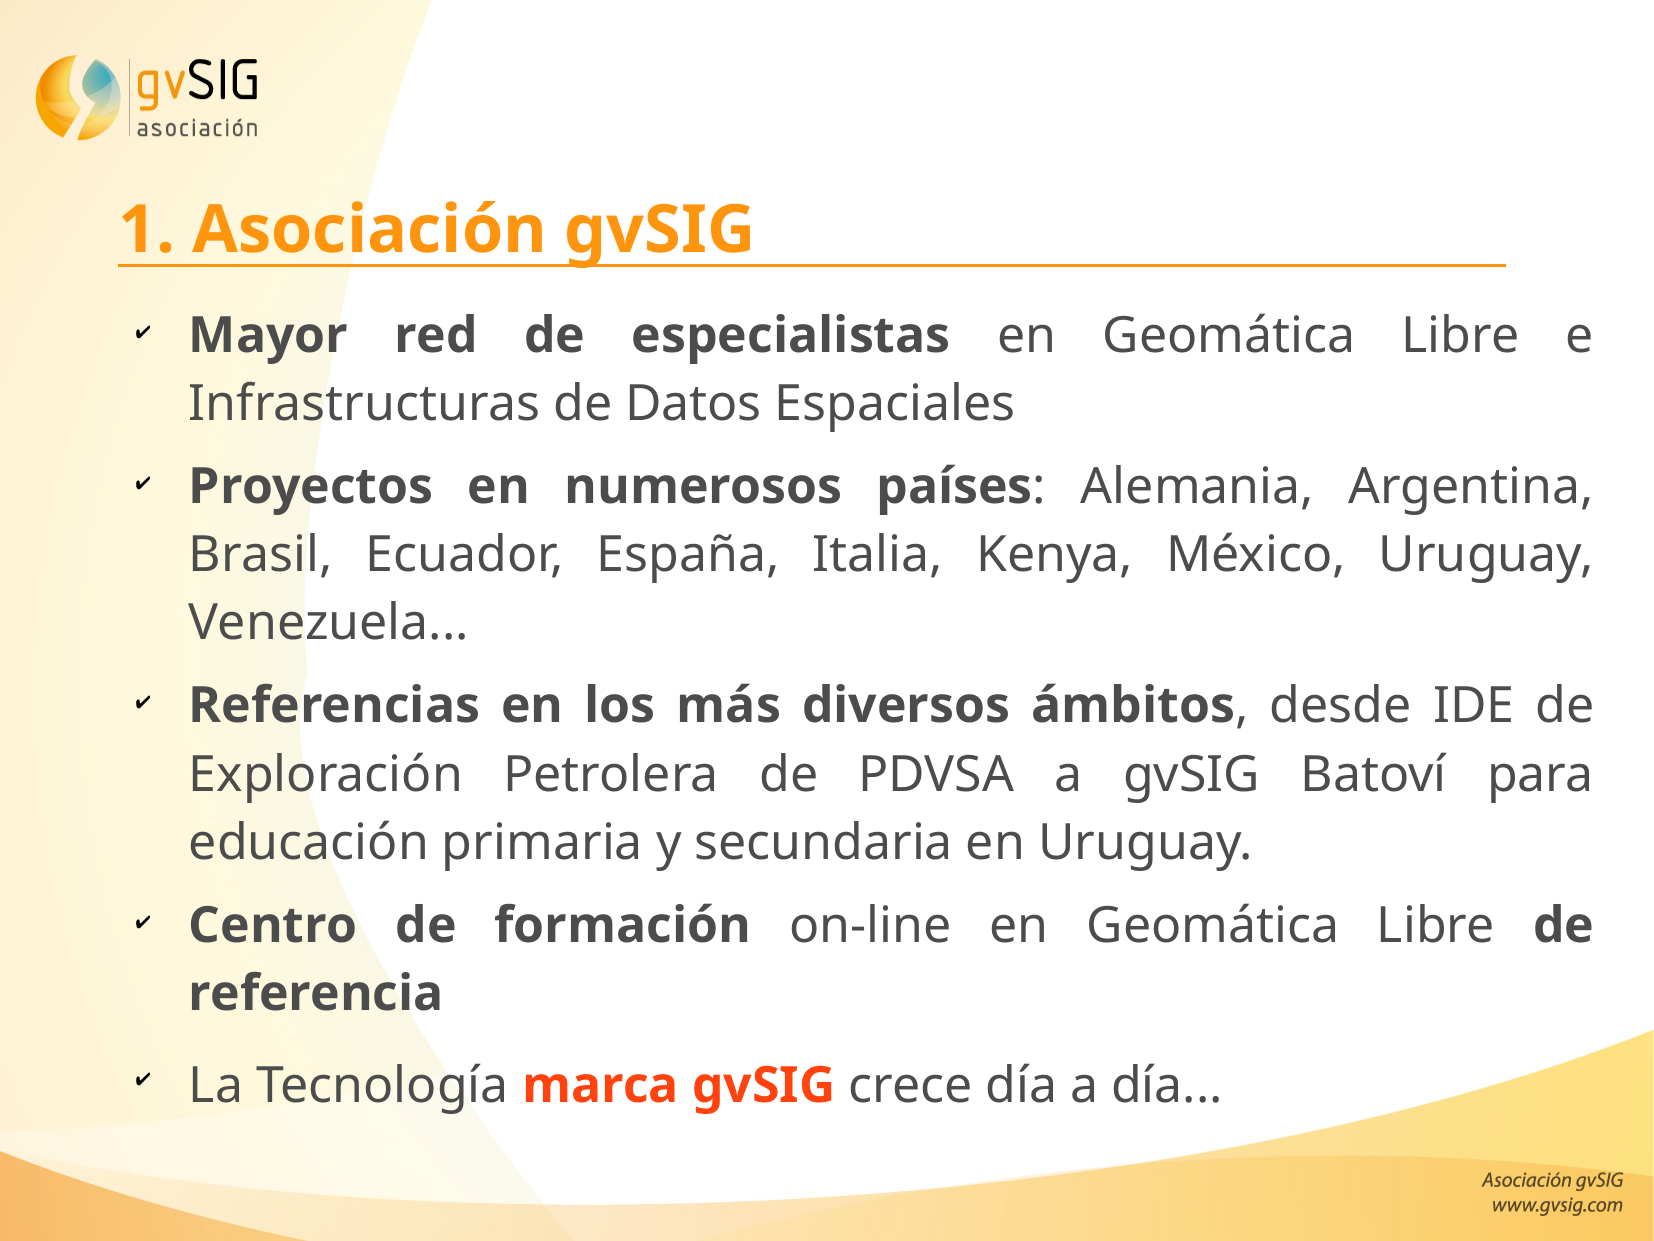

# 1. Asociación gvSIG
Mayor red de especialistas en Geomática Libre e Infrastructuras de Datos Espaciales
Proyectos en numerosos países: Alemania, Argentina, Brasil, Ecuador, España, Italia, Kenya, México, Uruguay, Venezuela...
Referencias en los más diversos ámbitos, desde IDE de Exploración Petrolera de PDVSA a gvSIG Batoví para educación primaria y secundaria en Uruguay.
Centro de formación on-line en Geomática Libre de referencia
La Tecnología marca gvSIG crece día a día...